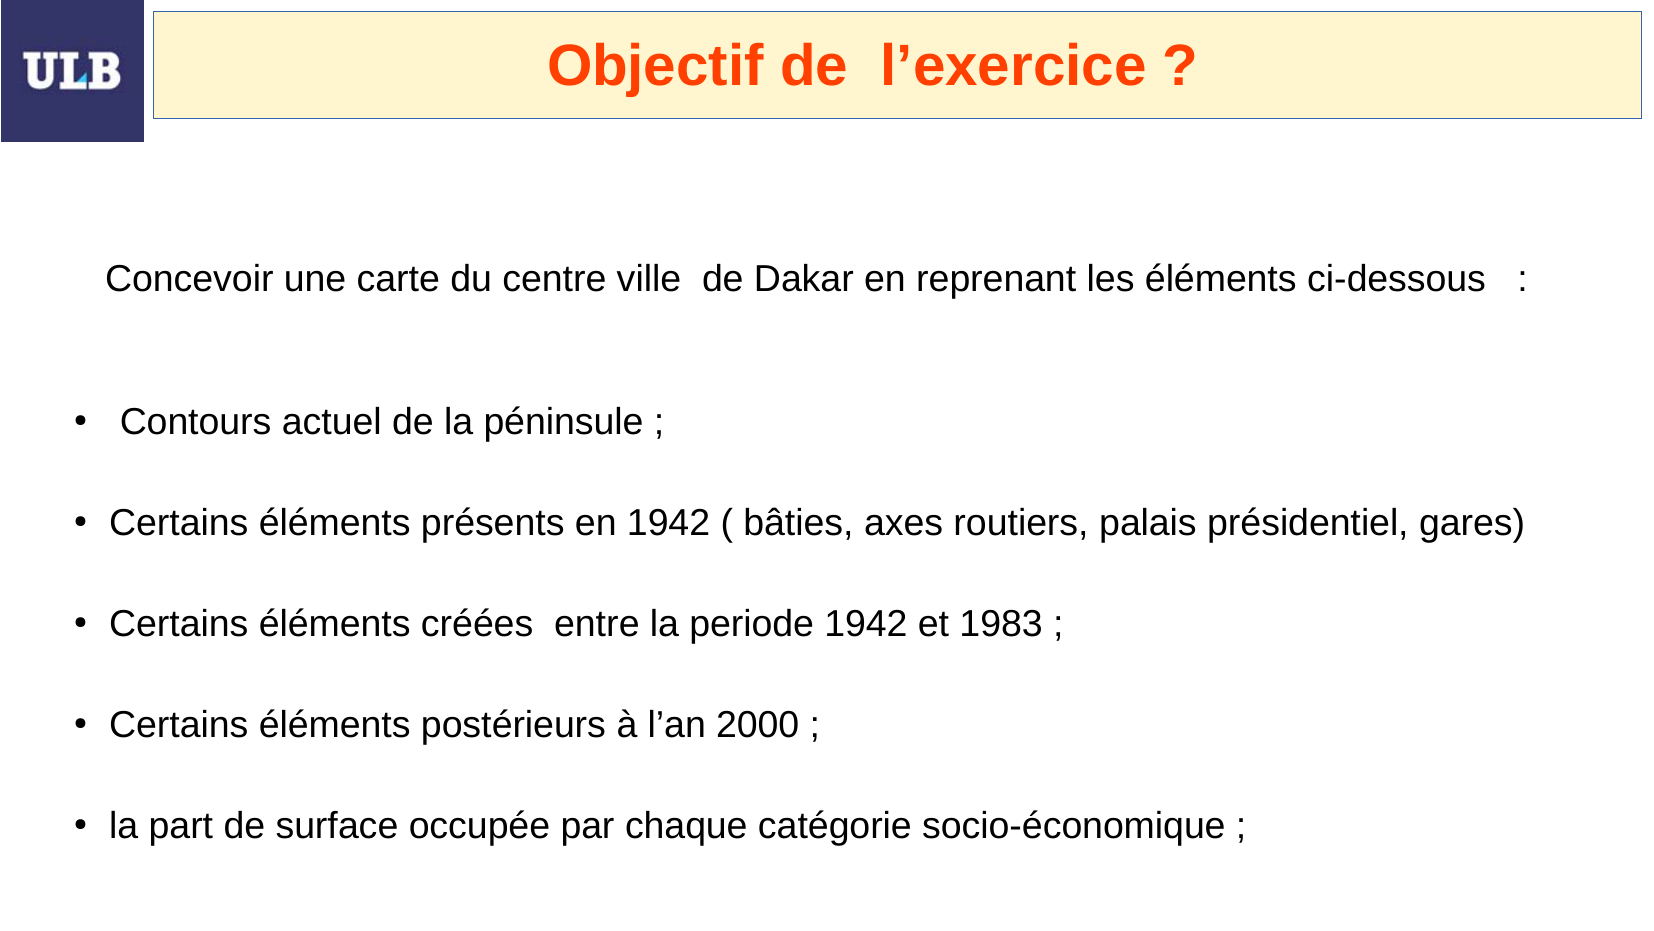

Objectif de l’exercice ?
 Concevoir une carte du centre ville de Dakar en reprenant les éléments ci-dessous  :
 Contours actuel de la péninsule ;
Certains éléments présents en 1942 ( bâties, axes routiers, palais présidentiel, gares)
Certains éléments créées entre la periode 1942 et 1983 ;
Certains éléments postérieurs à l’an 2000 ;
la part de surface occupée par chaque catégorie socio-économique ;